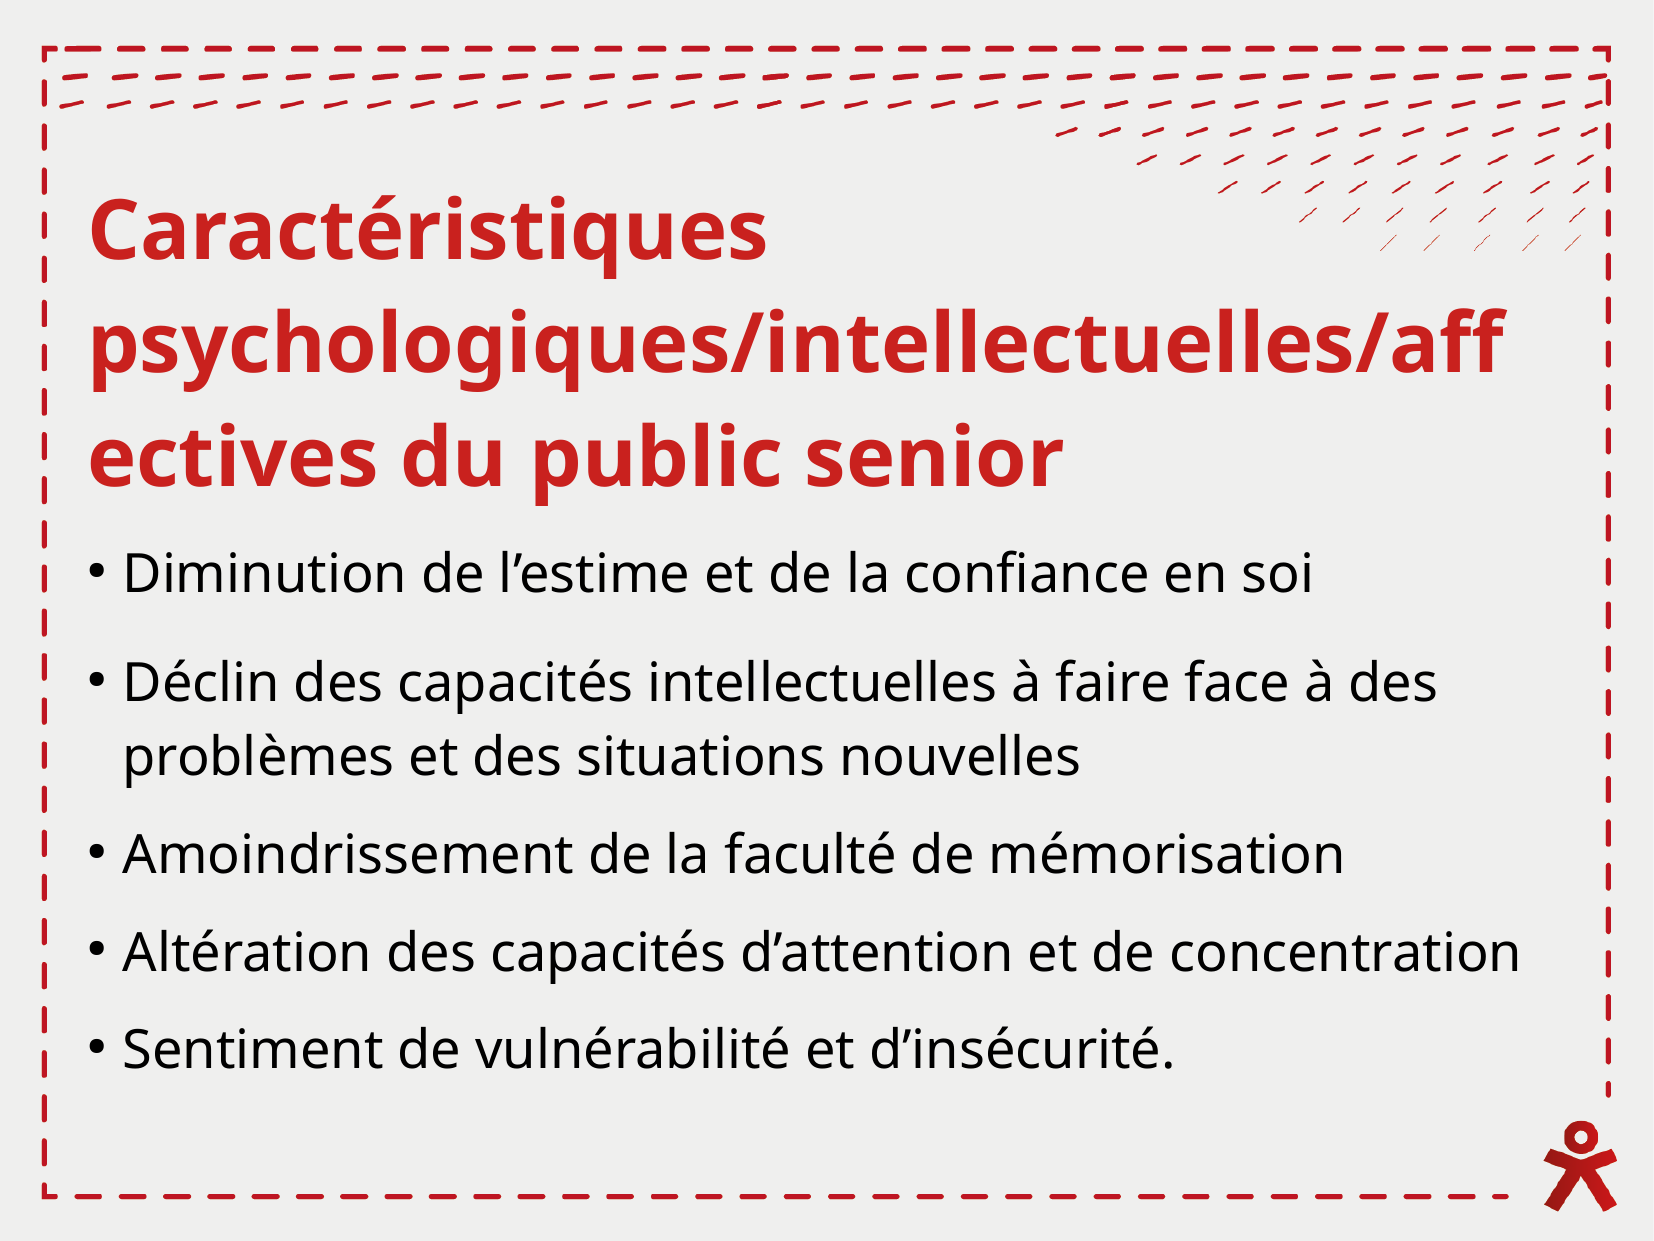

Caractéristiques psychologiques/intellectuelles/affectives du public senior
Diminution de l’estime et de la confiance en soi
Déclin des capacités intellectuelles à faire face à des problèmes et des situations nouvelles
Amoindrissement de la faculté de mémorisation
Altération des capacités d’attention et de concentration
Sentiment de vulnérabilité et d’insécurité.